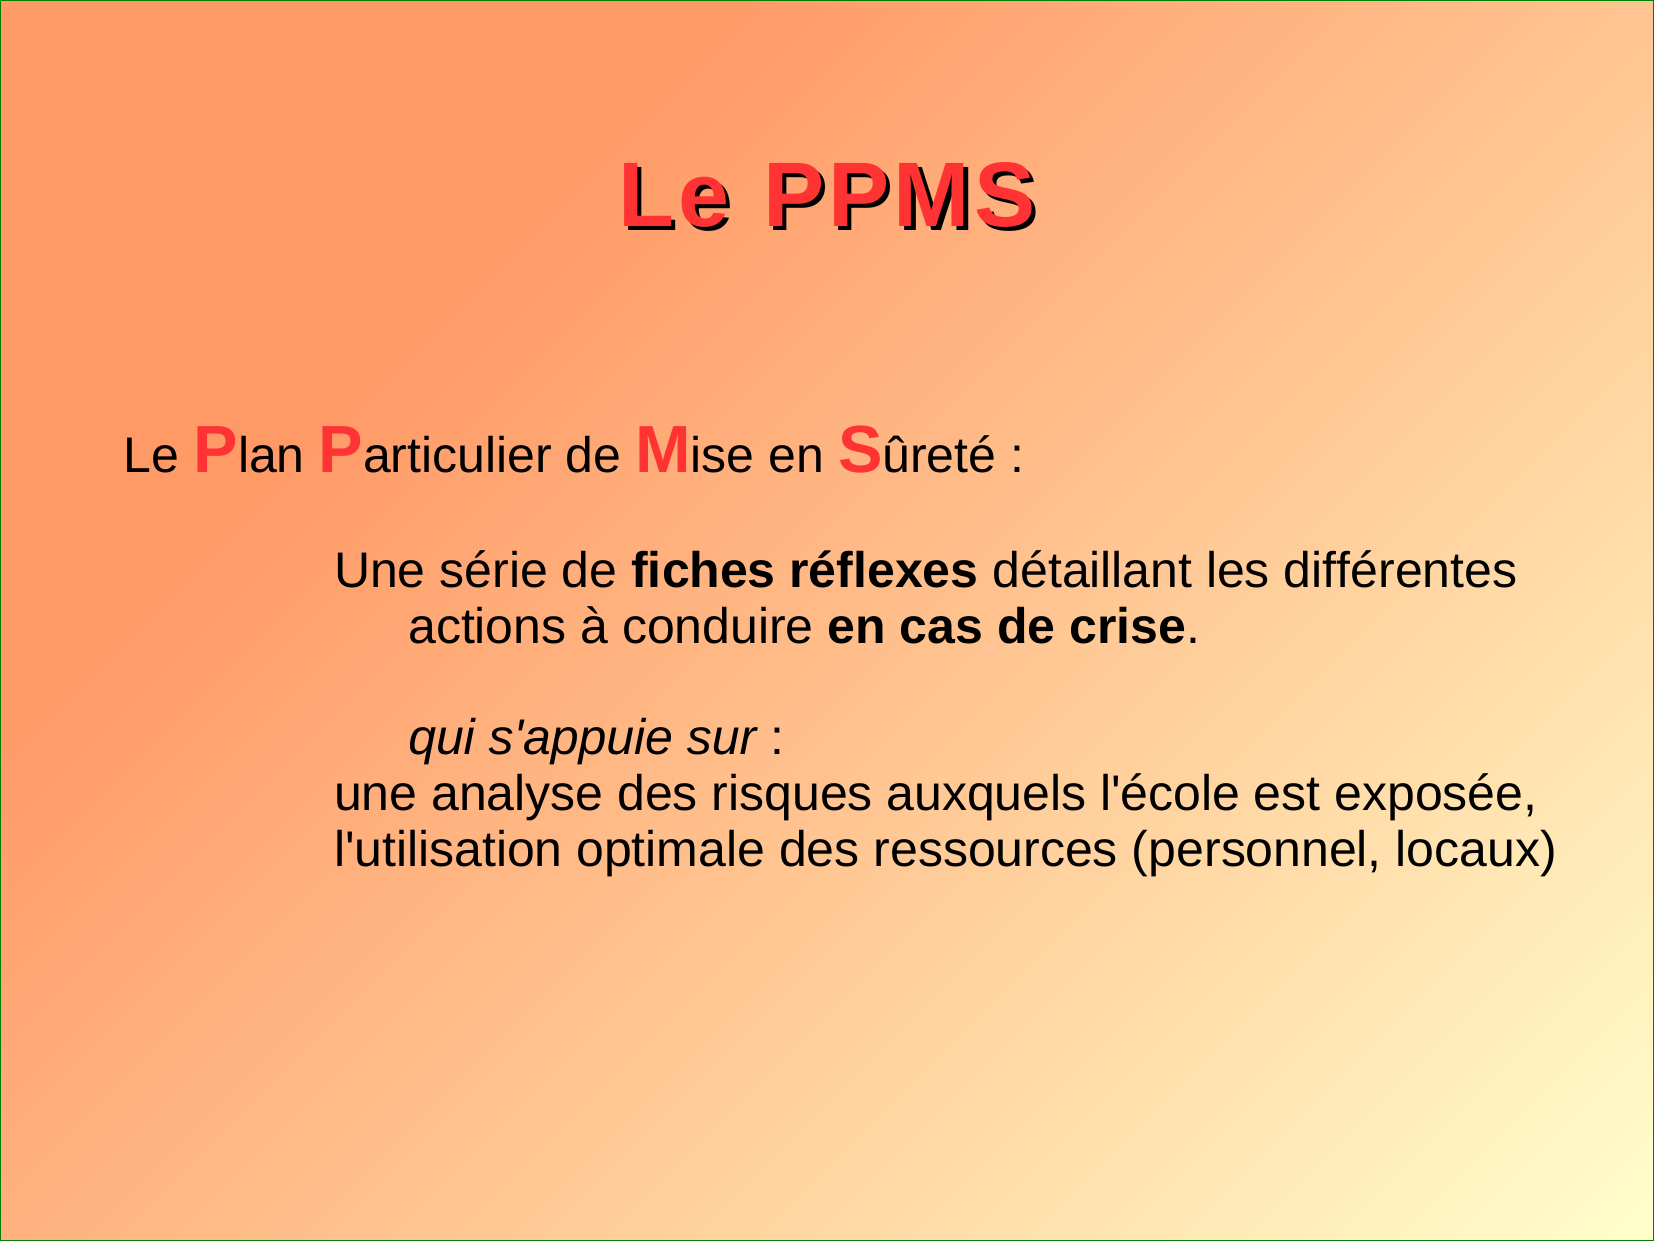

# Le PPMS
Le Plan Particulier de Mise en Sûreté :
Une série de fiches réflexes détaillant les différentes actions à conduire en cas de crise.
qui s'appuie sur :
une analyse des risques auxquels l'école est exposée,
l'utilisation optimale des ressources (personnel, locaux)